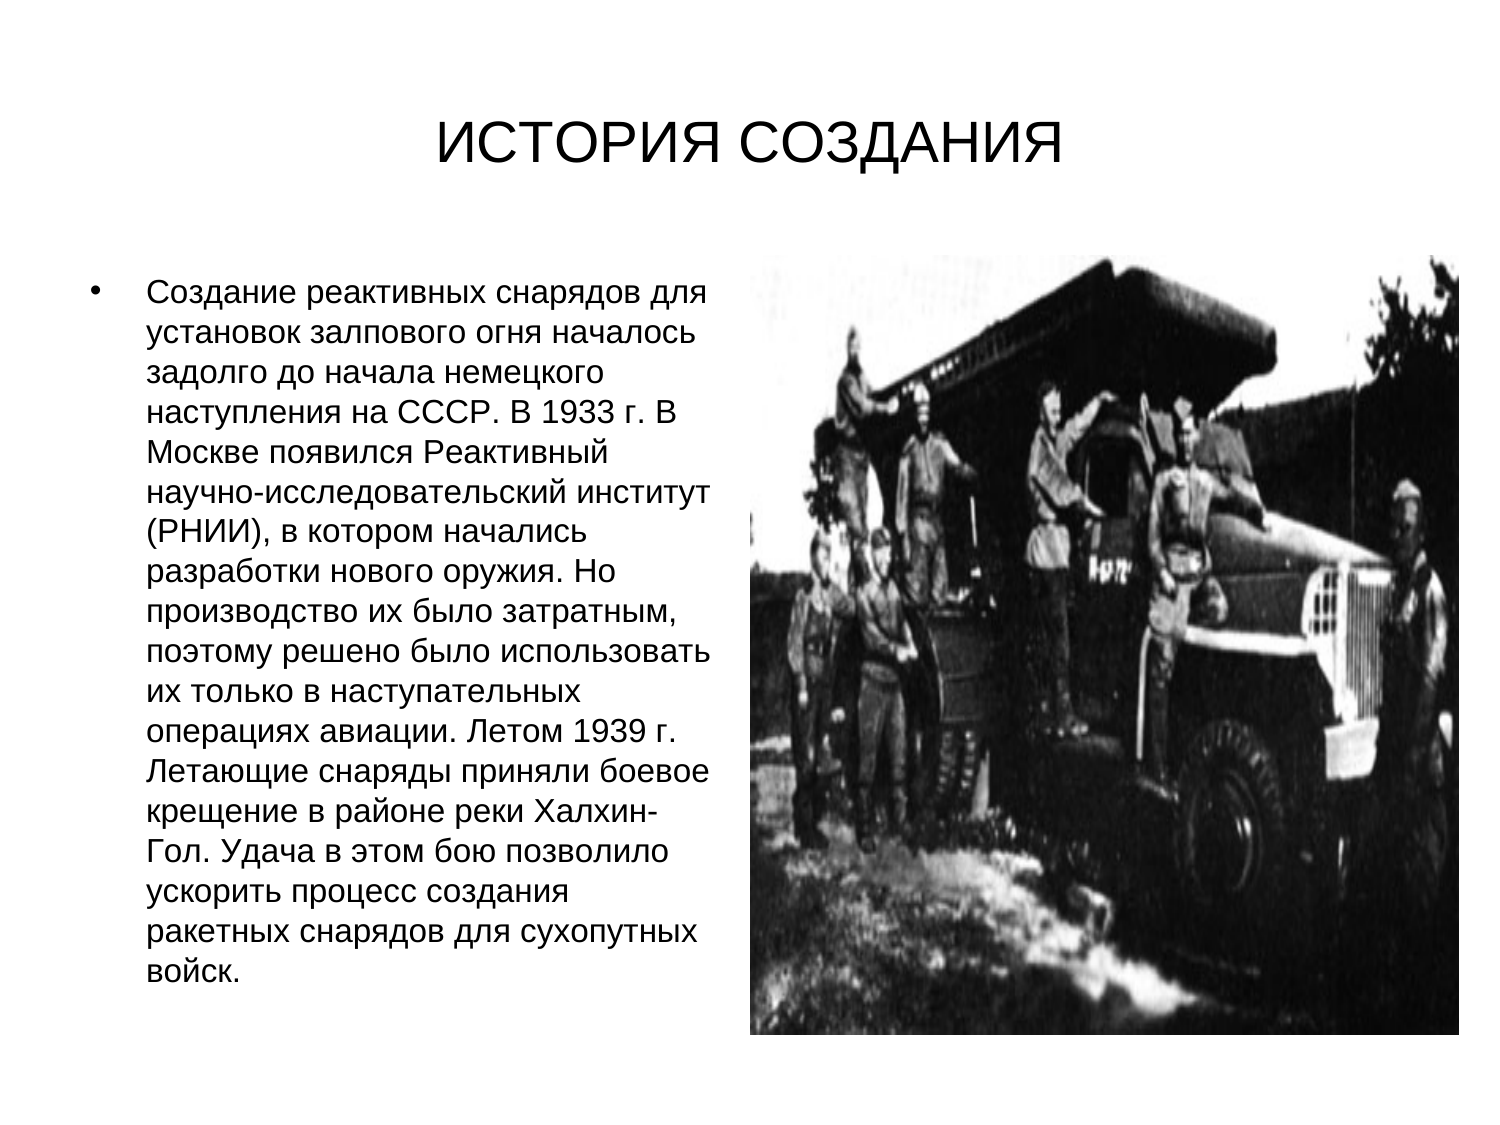

# ИСТОРИЯ СОЗДАНИЯ
Создание реактивных снарядов для установок залпового огня началось задолго до начала немецкого наступления на СССР. В 1933 г. В Москве появился Реактивный научно-исследовательский институт (РНИИ), в котором начались разработки нового оружия. Но производство их было затратным, поэтому решено было использовать их только в наступательных операциях авиации. Летом 1939 г. Летающие снаряды приняли боевое крещение в районе реки Халхин-Гол. Удача в этом бою позволило ускорить процесс создания ракетных снарядов для сухопутных войск.